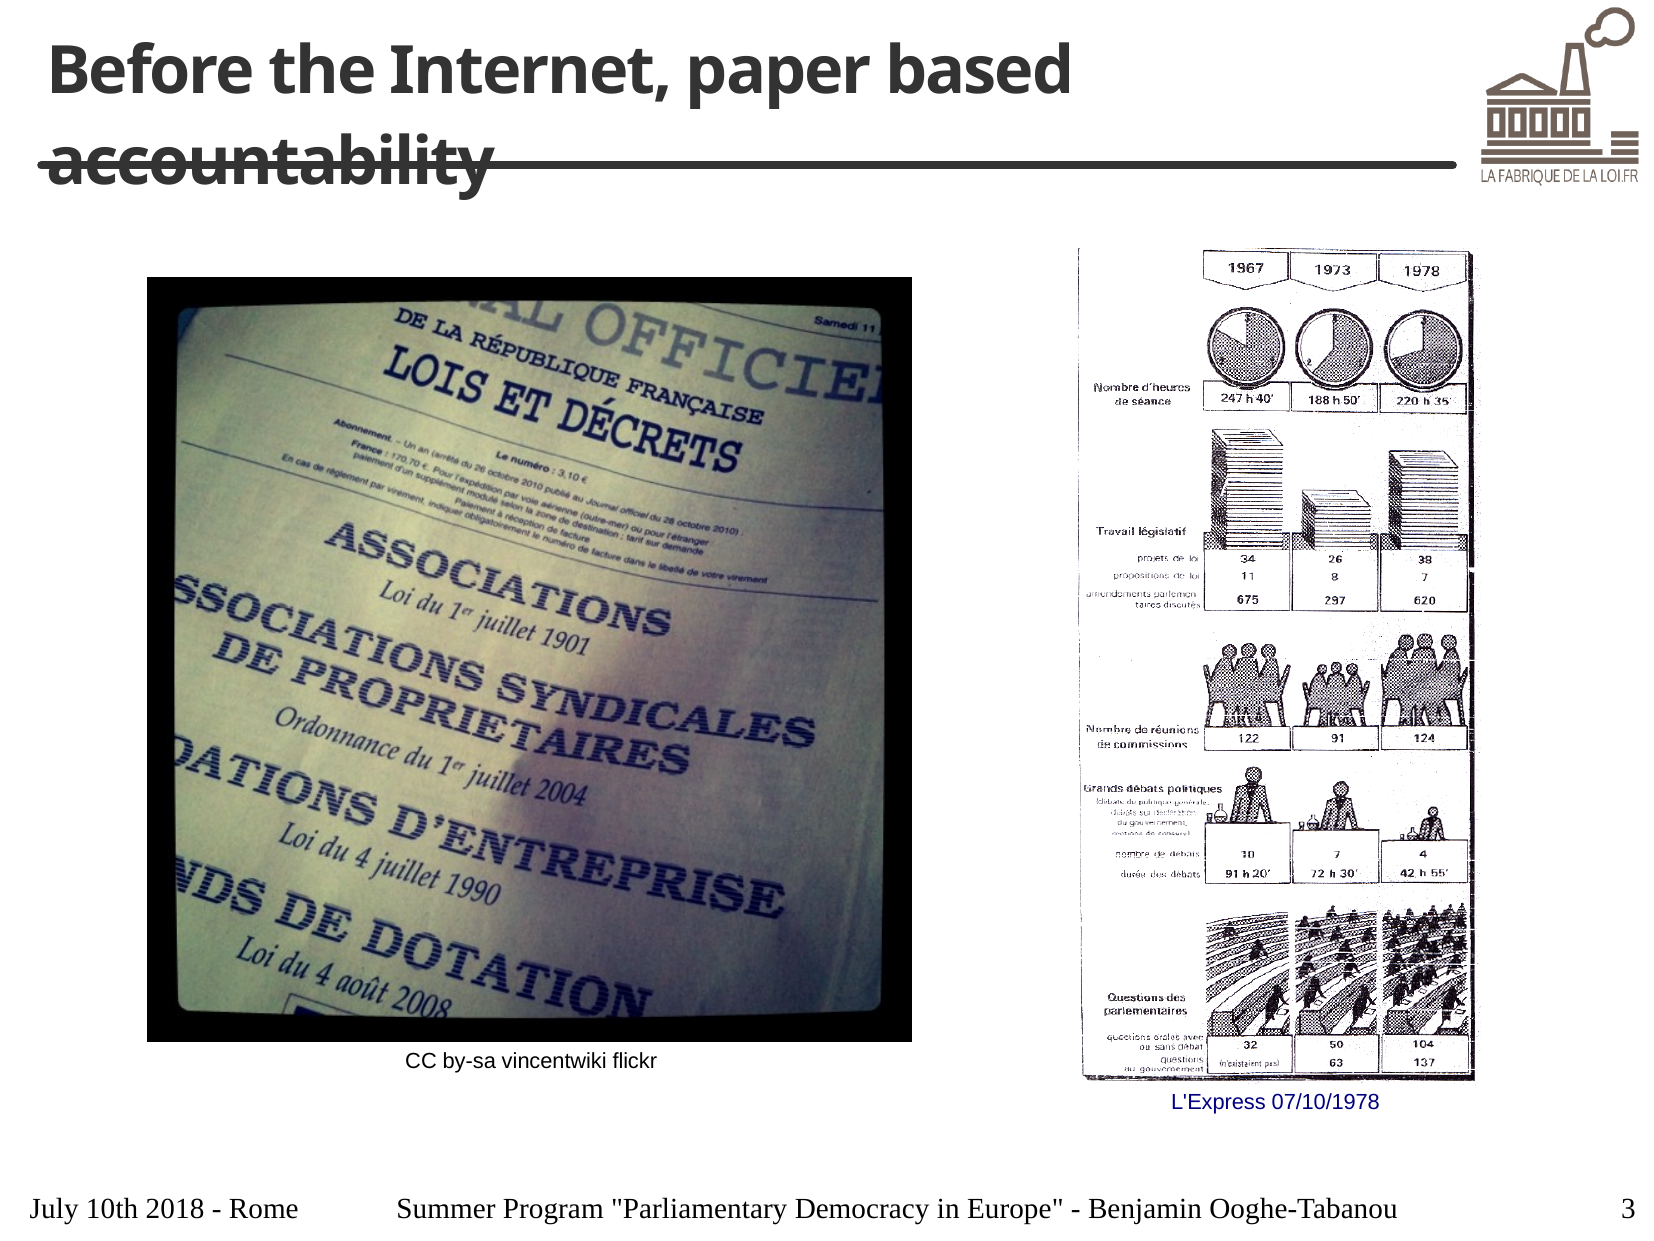

# Before the Internet, paper based accountability
CC by-sa vincentwiki flickr
L'Express 07/10/1978
July 10th 2018 - Rome
Summer Program "Parliamentary Democracy in Europe" - Benjamin Ooghe-Tabanou
3